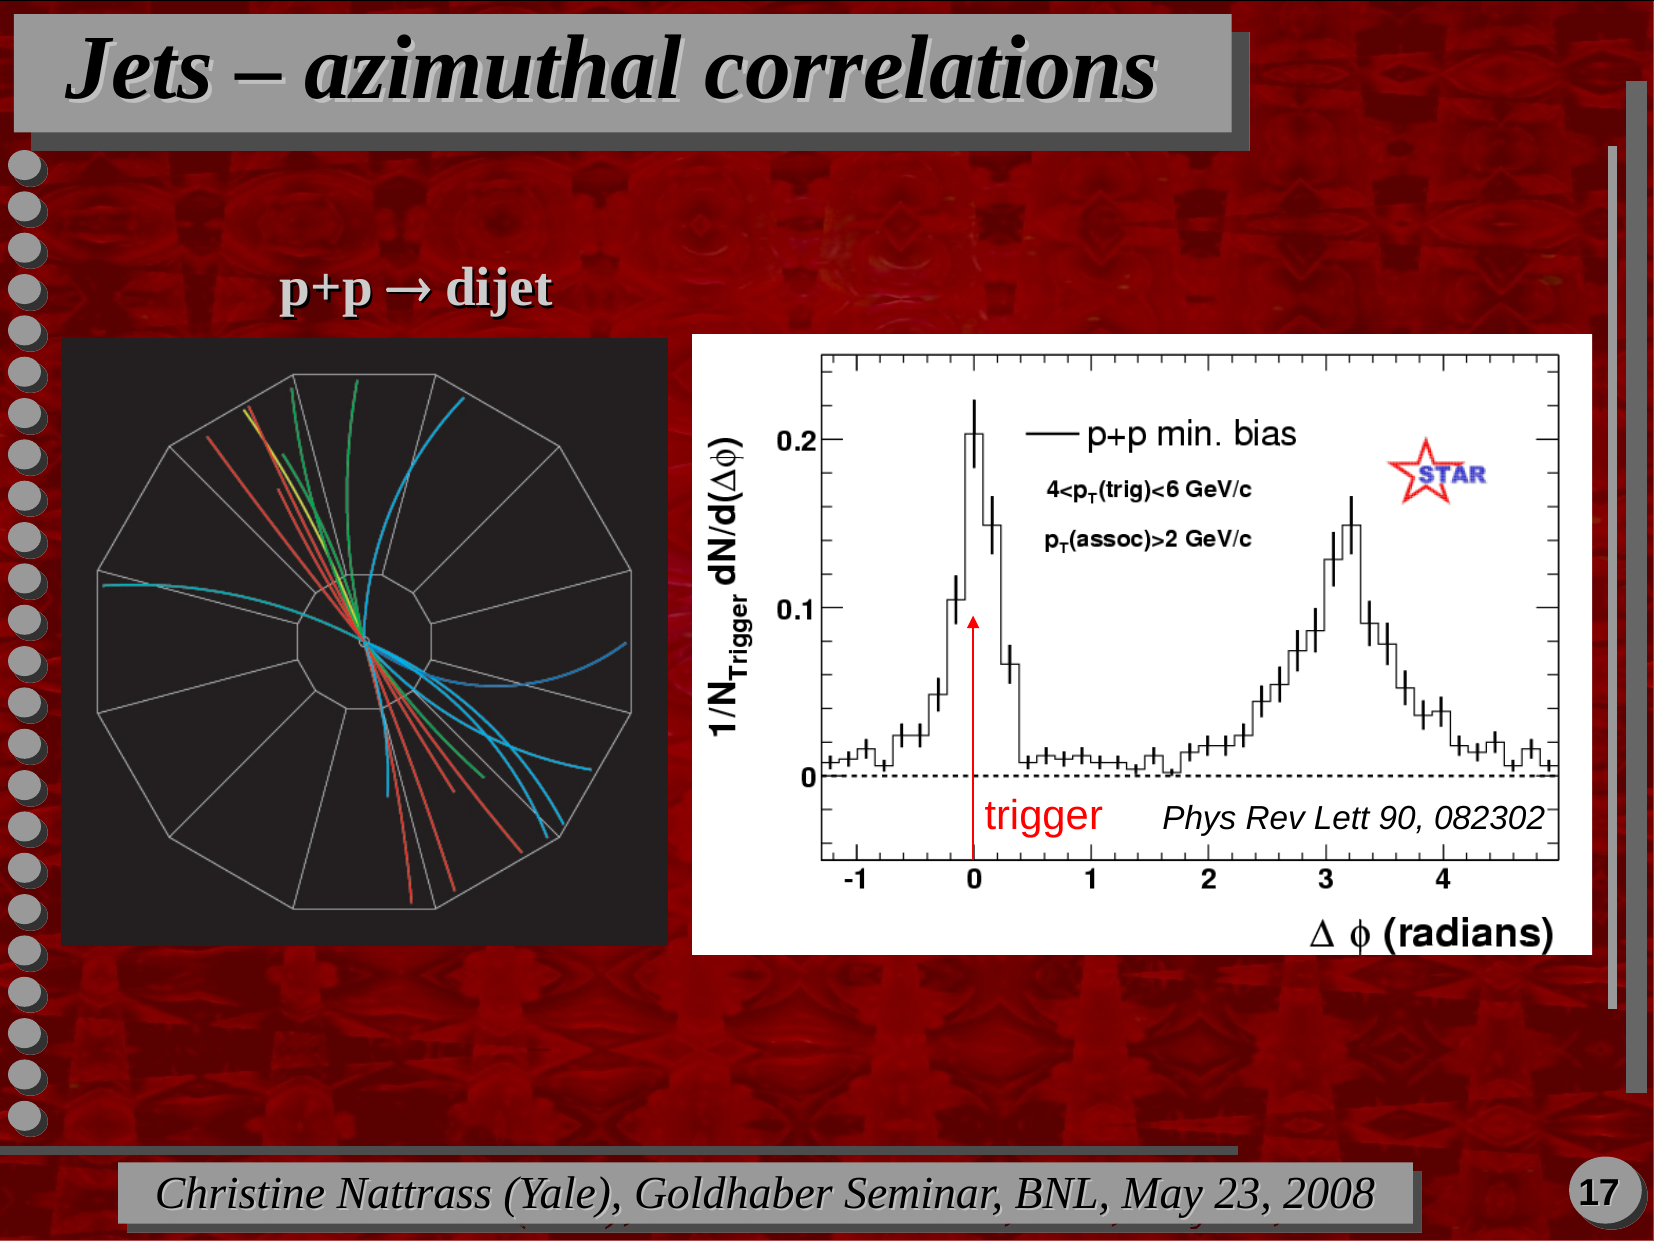

# Jets – azimuthal correlations
p+p  dijet
trigger
Phys Rev Lett 90, 082302